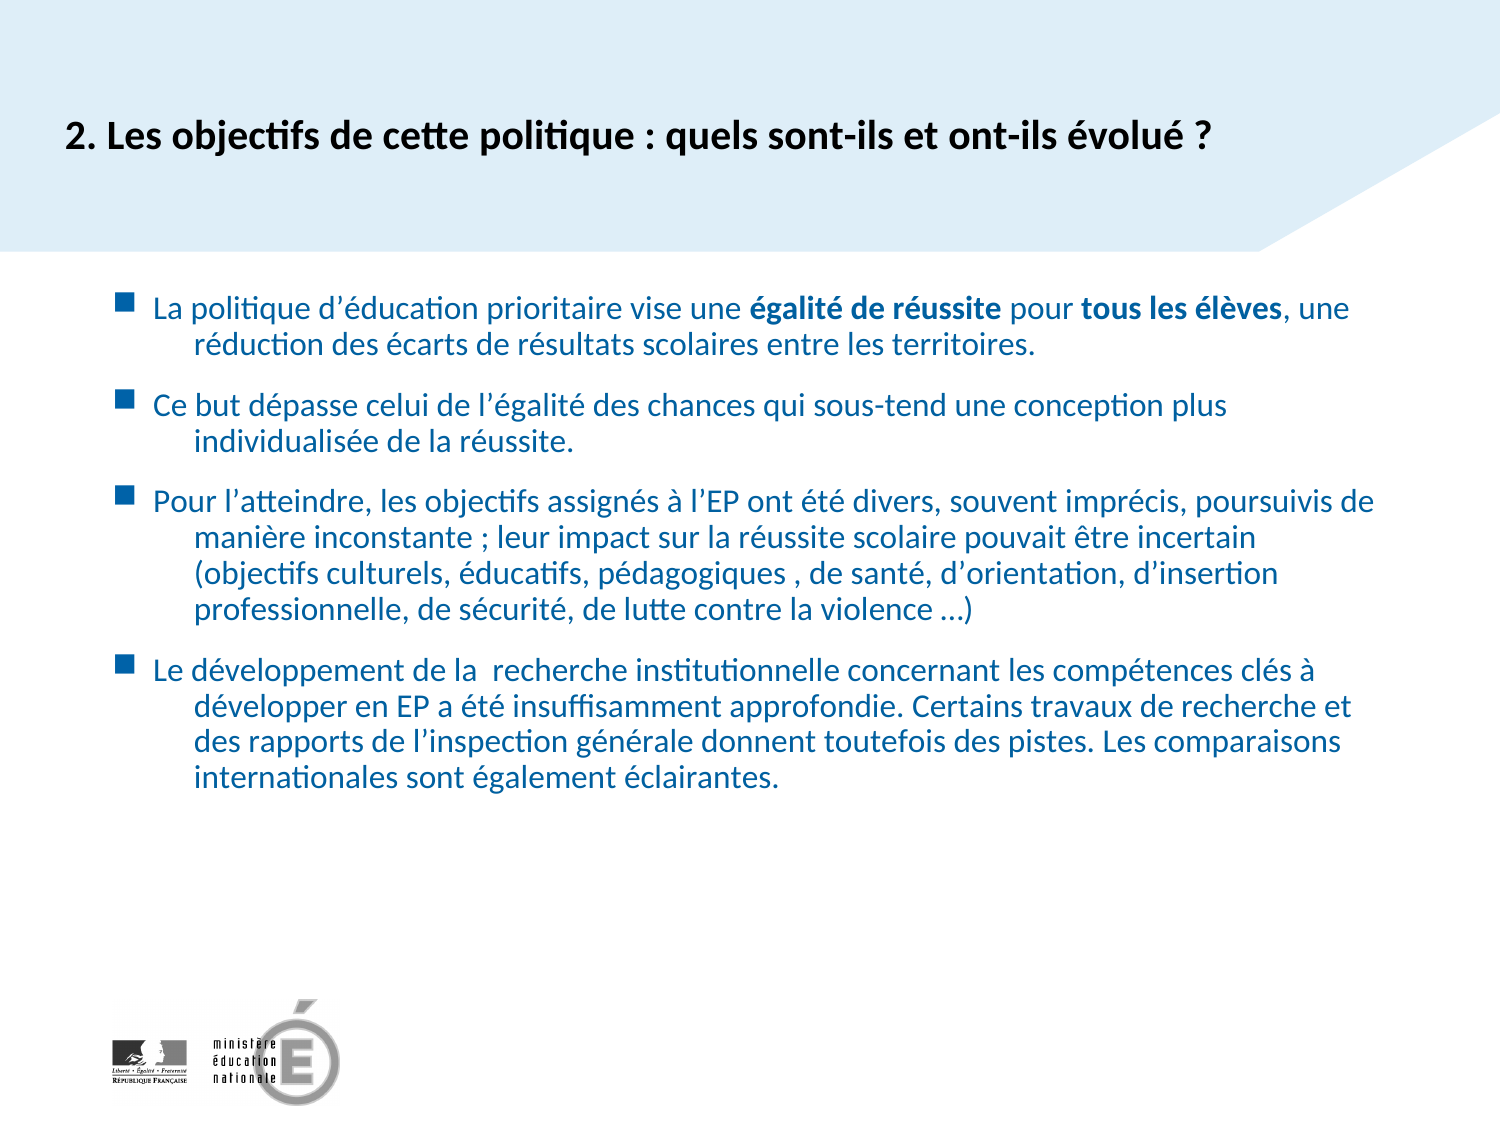

# 2. Les objectifs de cette politique : quels sont-ils et ont-ils évolué ?
La politique d’éducation prioritaire vise une égalité de réussite pour tous les élèves, une réduction des écarts de résultats scolaires entre les territoires.
Ce but dépasse celui de l’égalité des chances qui sous-tend une conception plus individualisée de la réussite.
Pour l’atteindre, les objectifs assignés à l’EP ont été divers, souvent imprécis, poursuivis de manière inconstante ; leur impact sur la réussite scolaire pouvait être incertain (objectifs culturels, éducatifs, pédagogiques , de santé, d’orientation, d’insertion professionnelle, de sécurité, de lutte contre la violence …)
Le développement de la recherche institutionnelle concernant les compétences clés à développer en EP a été insuffisamment approfondie. Certains travaux de recherche et des rapports de l’inspection générale donnent toutefois des pistes. Les comparaisons internationales sont également éclairantes.